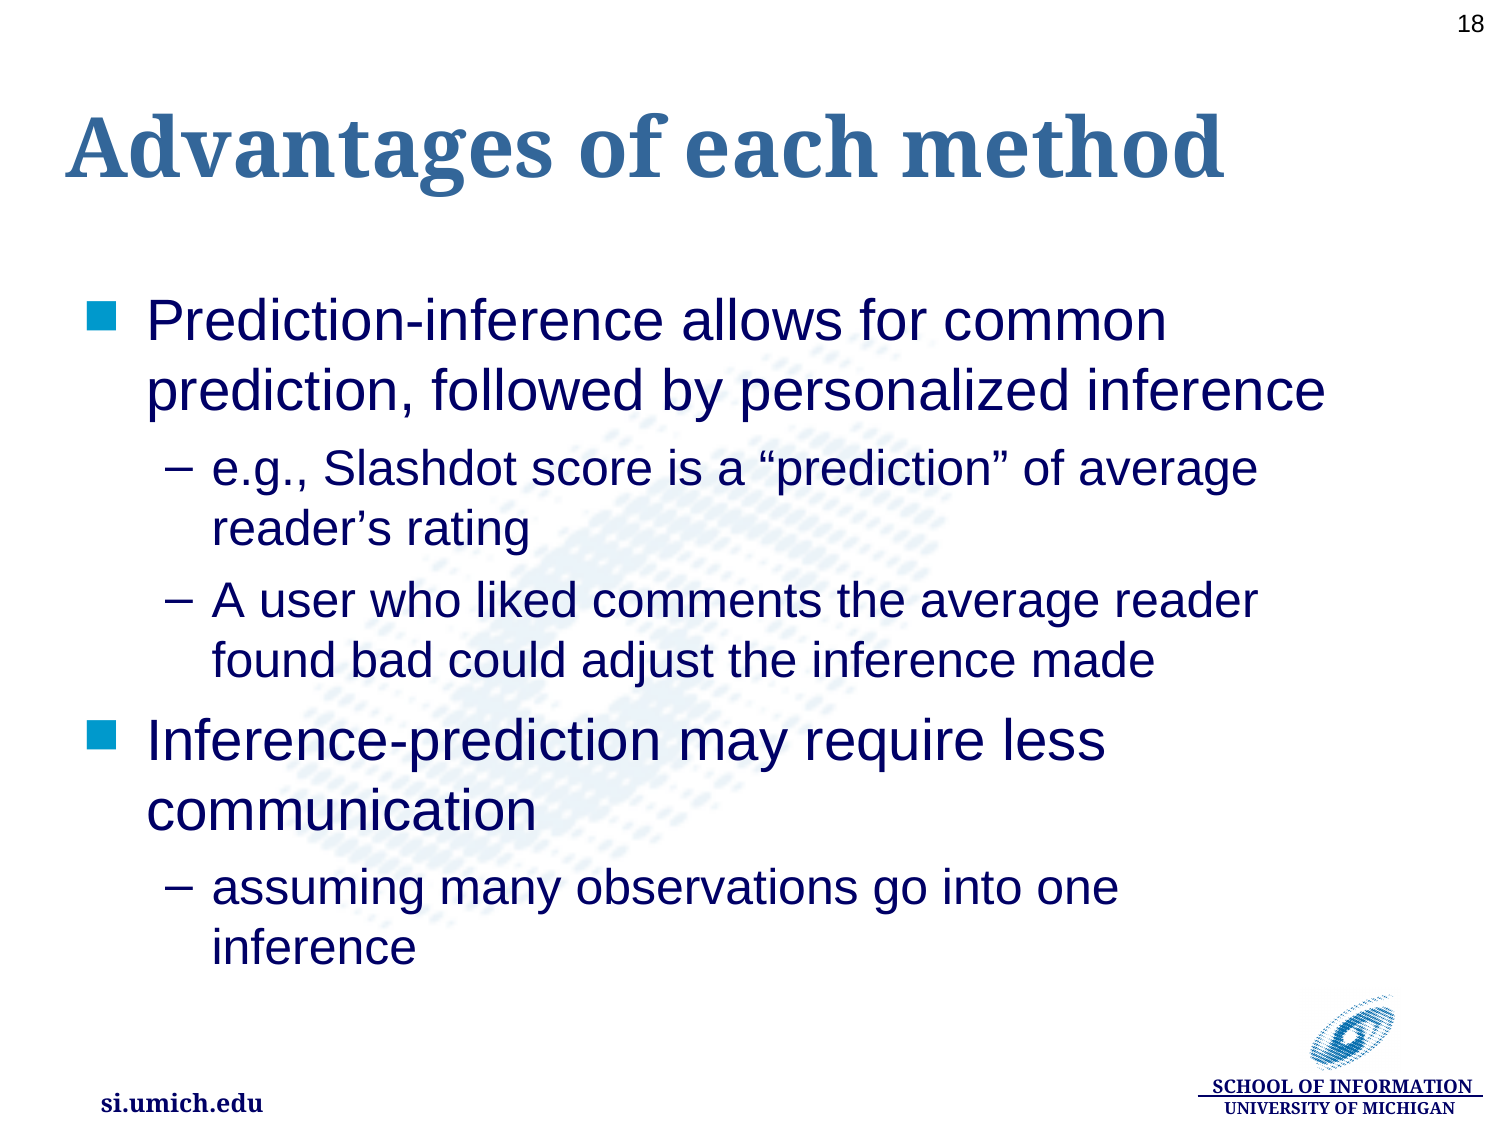

# Advantages of each method
Prediction-inference allows for common prediction, followed by personalized inference
e.g., Slashdot score is a “prediction” of average reader’s rating
A user who liked comments the average reader found bad could adjust the inference made
Inference-prediction may require less communication
assuming many observations go into one inference